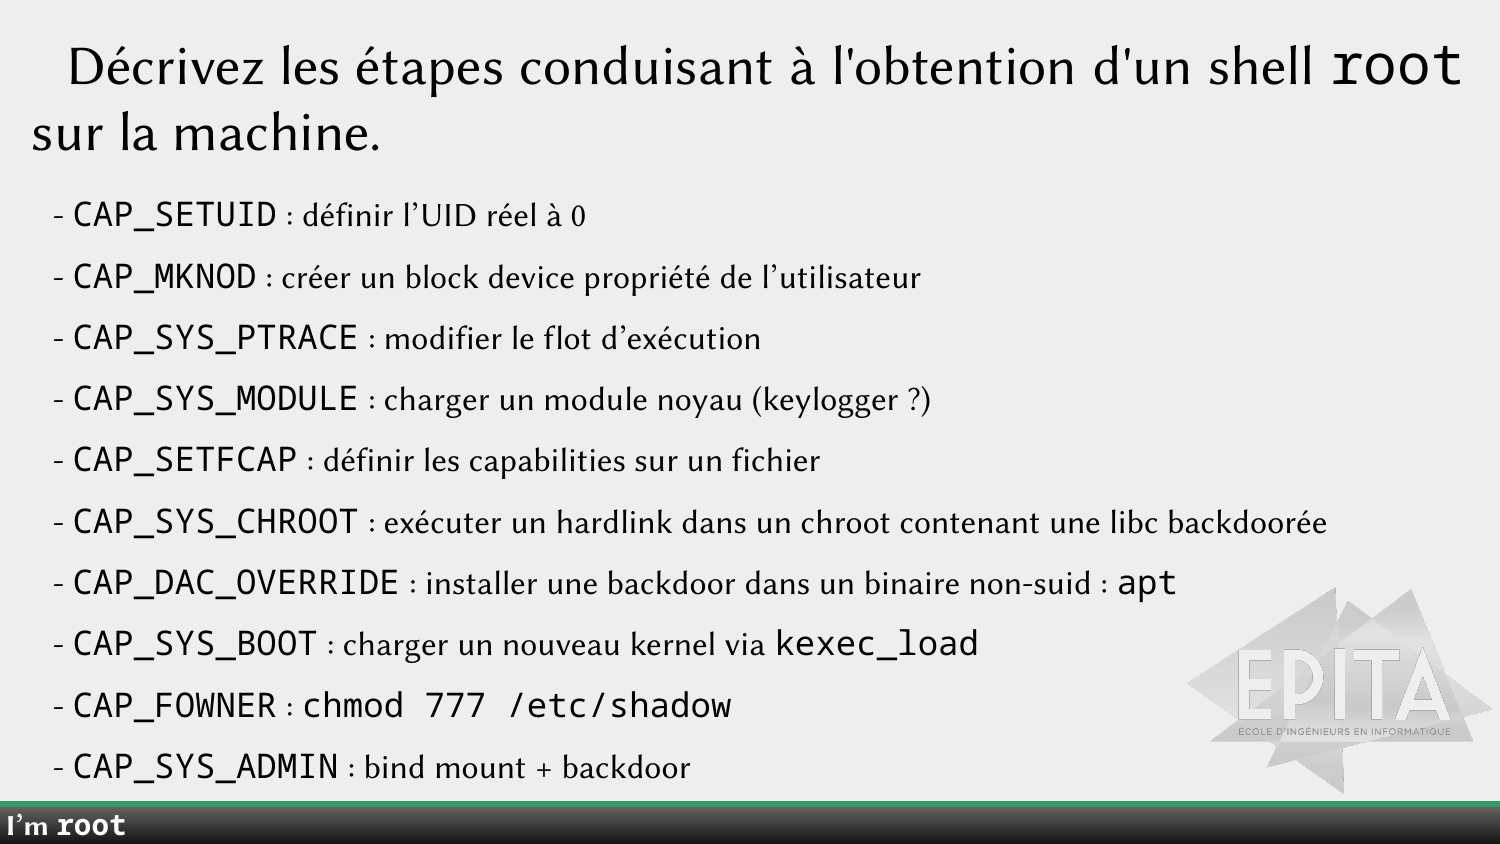

Décrivez les étapes conduisant à l'obtention d'un shell root sur la machine.
- CAP_SETUID : définir l’UID réel à 0
- CAP_MKNOD : créer un block device propriété de l’utilisateur
- CAP_SYS_PTRACE : modifier le flot d’exécution
- CAP_SYS_MODULE : charger un module noyau (keylogger ?)
- CAP_SETFCAP : définir les capabilities sur un fichier
- CAP_SYS_CHROOT : exécuter un hardlink dans un chroot contenant une libc backdoorée
- CAP_DAC_OVERRIDE : installer une backdoor dans un binaire non-suid : apt
- CAP_SYS_BOOT : charger un nouveau kernel via kexec_load
- CAP_FOWNER : chmod 777 /etc/shadow
- CAP_SYS_ADMIN : bind mount + backdoor
# I’m root